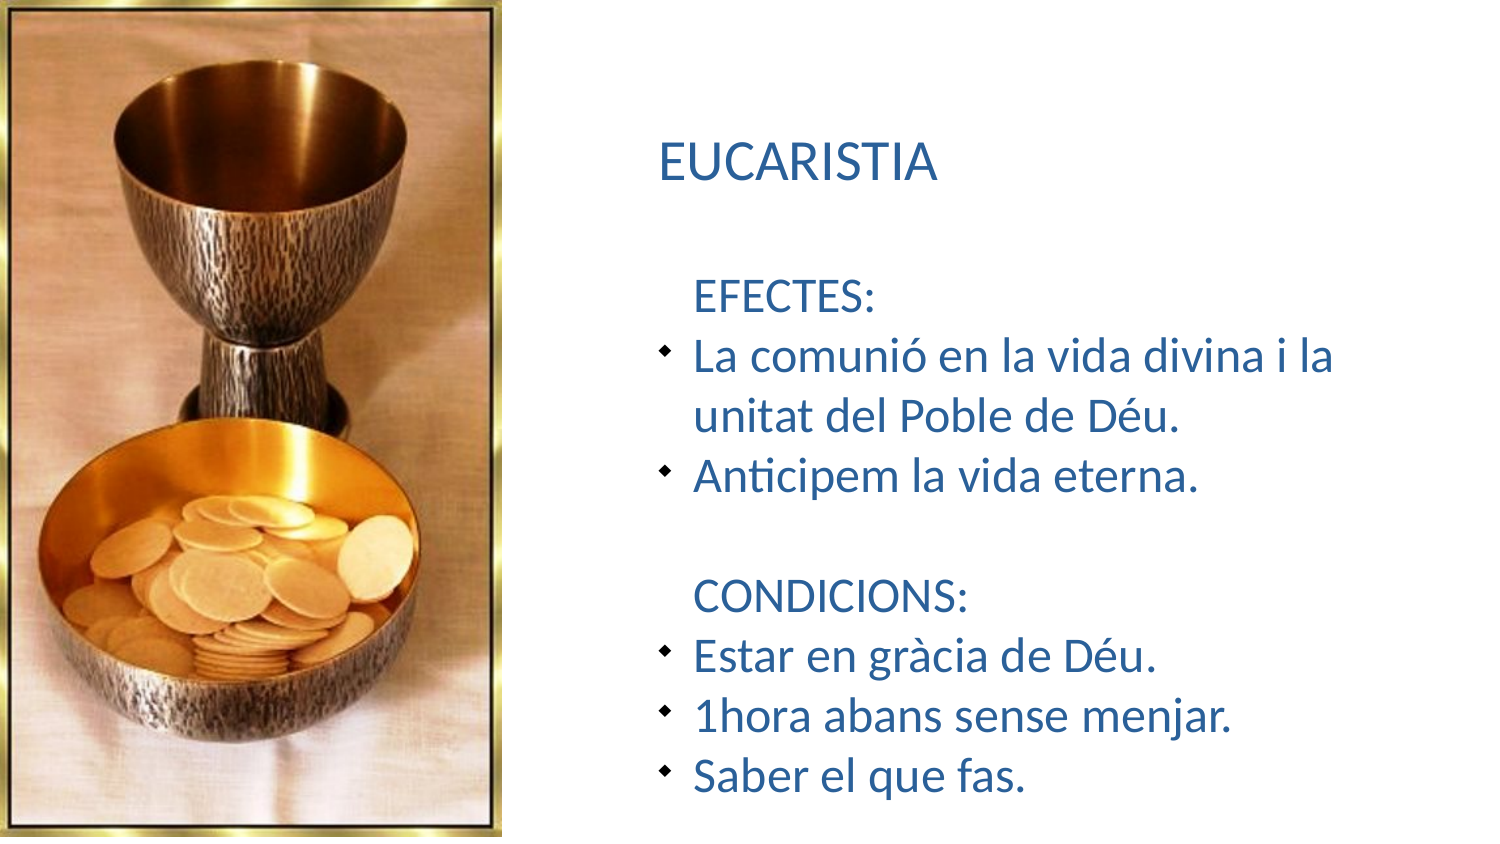

EUCARISTIA
EFECTES:
La comunió en la vida divina i la unitat del Poble de Déu.
Anticipem la vida eterna.
CONDICIONS:
Estar en gràcia de Déu.
1hora abans sense menjar.
Saber el que fas.